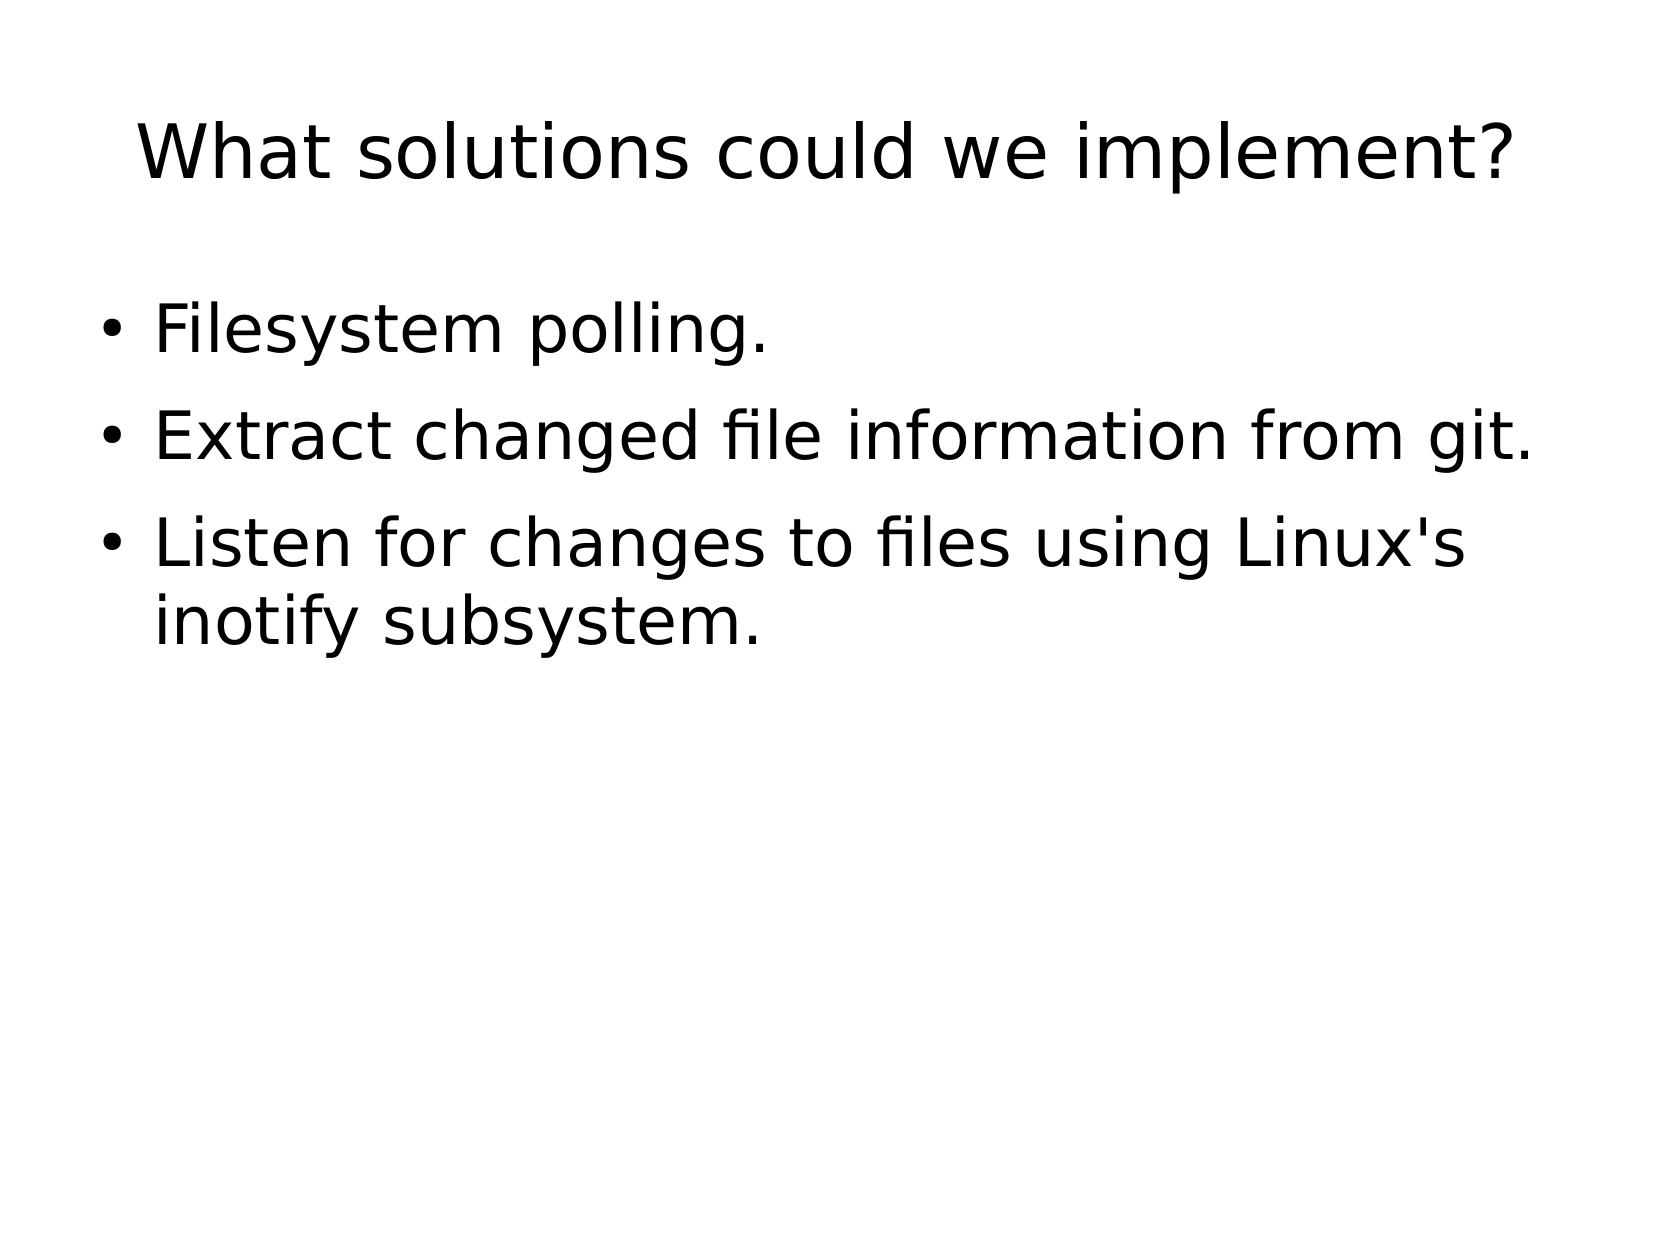

# What solutions could we implement?
Filesystem polling.
Extract changed file information from git.
Listen for changes to files using Linux's inotify subsystem.